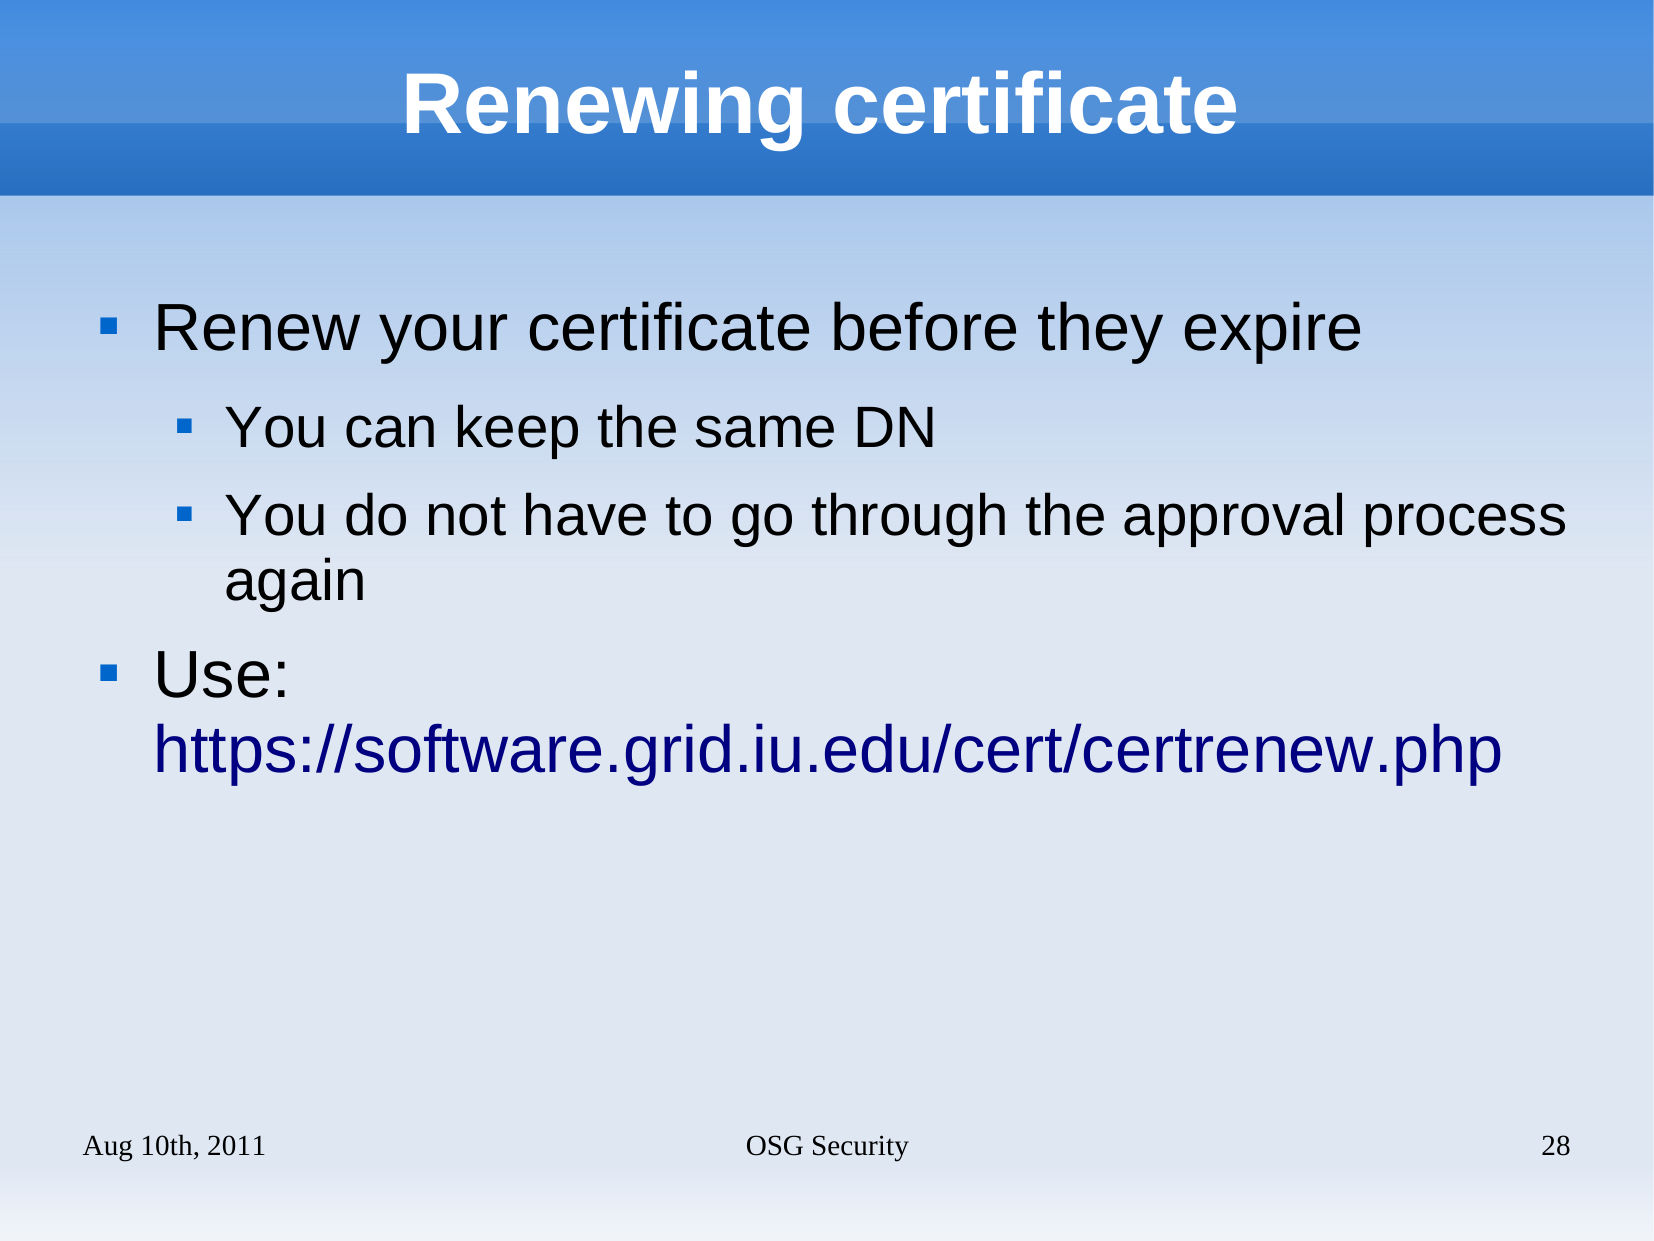

# Renewing certificate
Renew your certificate before they expire
You can keep the same DN
You do not have to go through the approval process again
Use: https://software.grid.iu.edu/cert/certrenew.php
Aug 10th, 2011
OSG Security
28